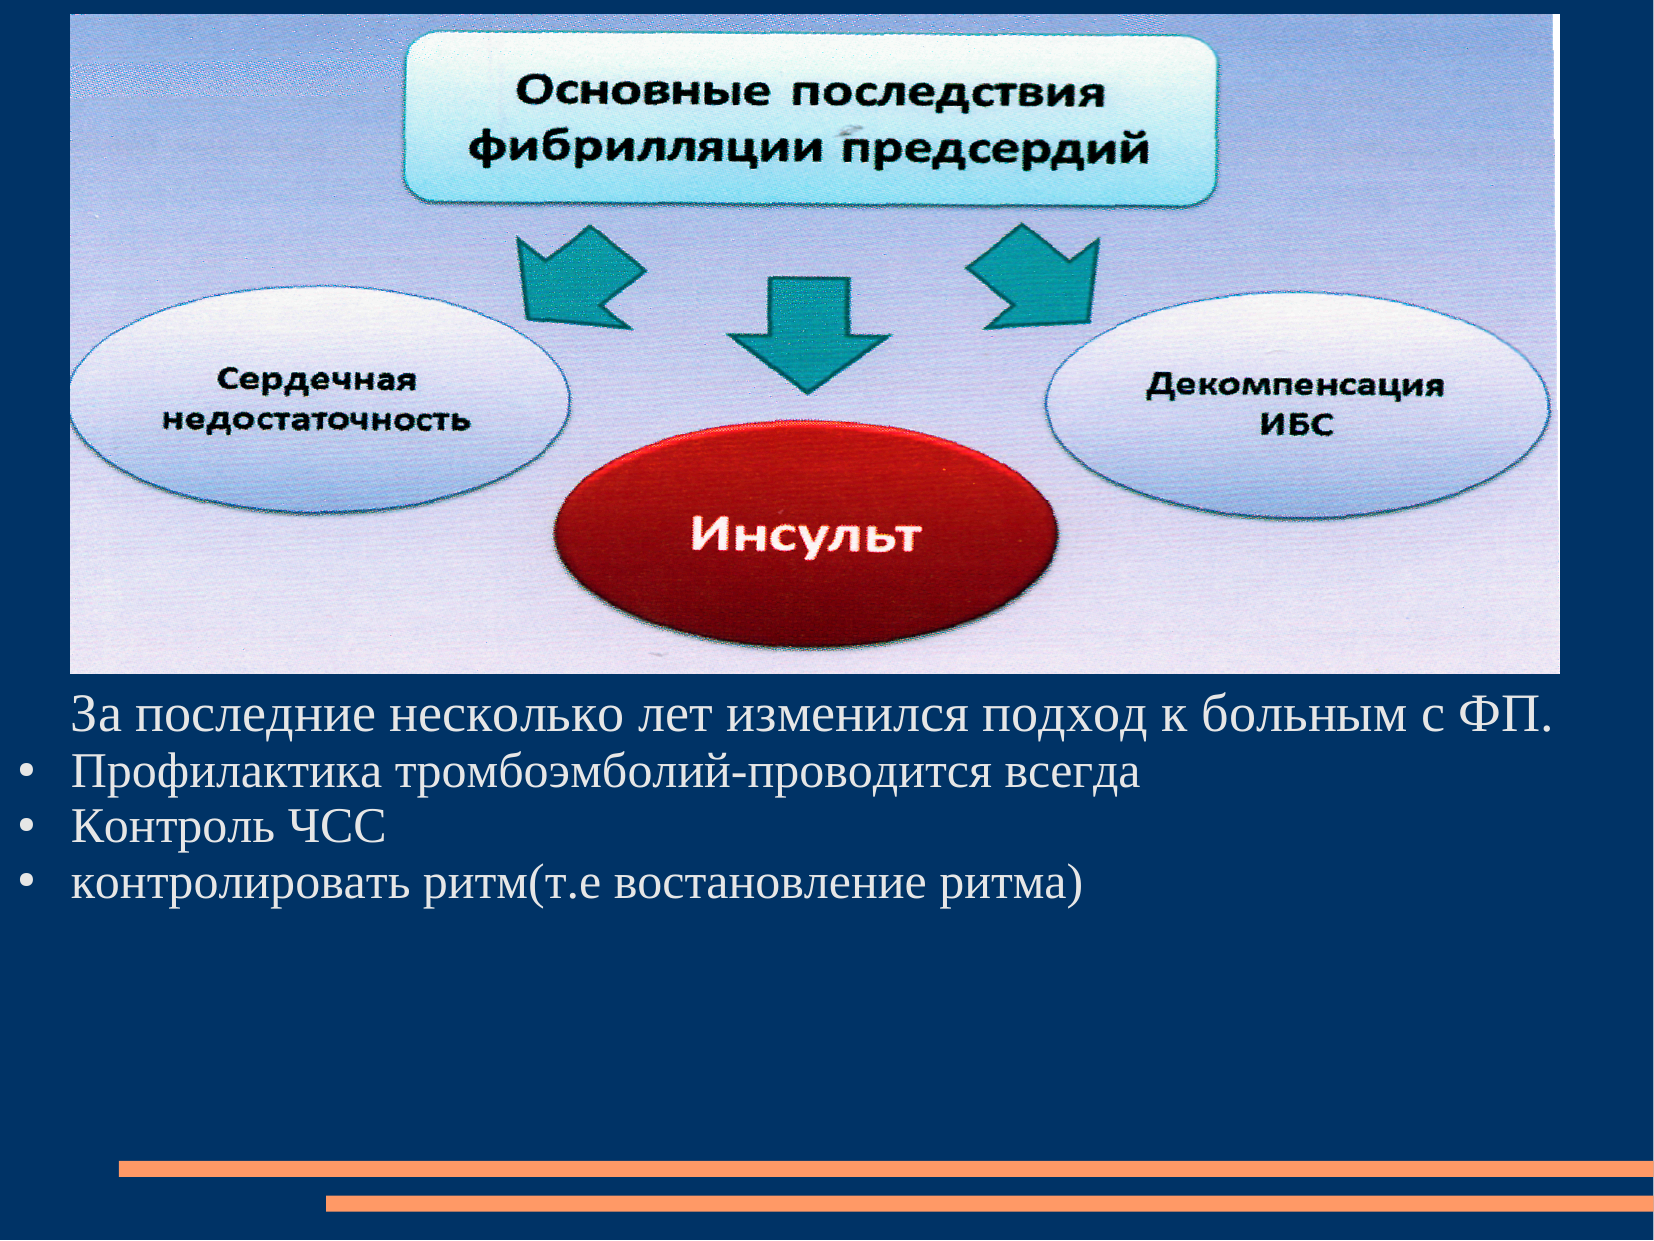

# За последние несколько лет изменился подход к больным с ФП.
Профилактика тромбоэмболий-проводится всегда
Контроль ЧСС
контролировать ритм(т.е востановление ритма)